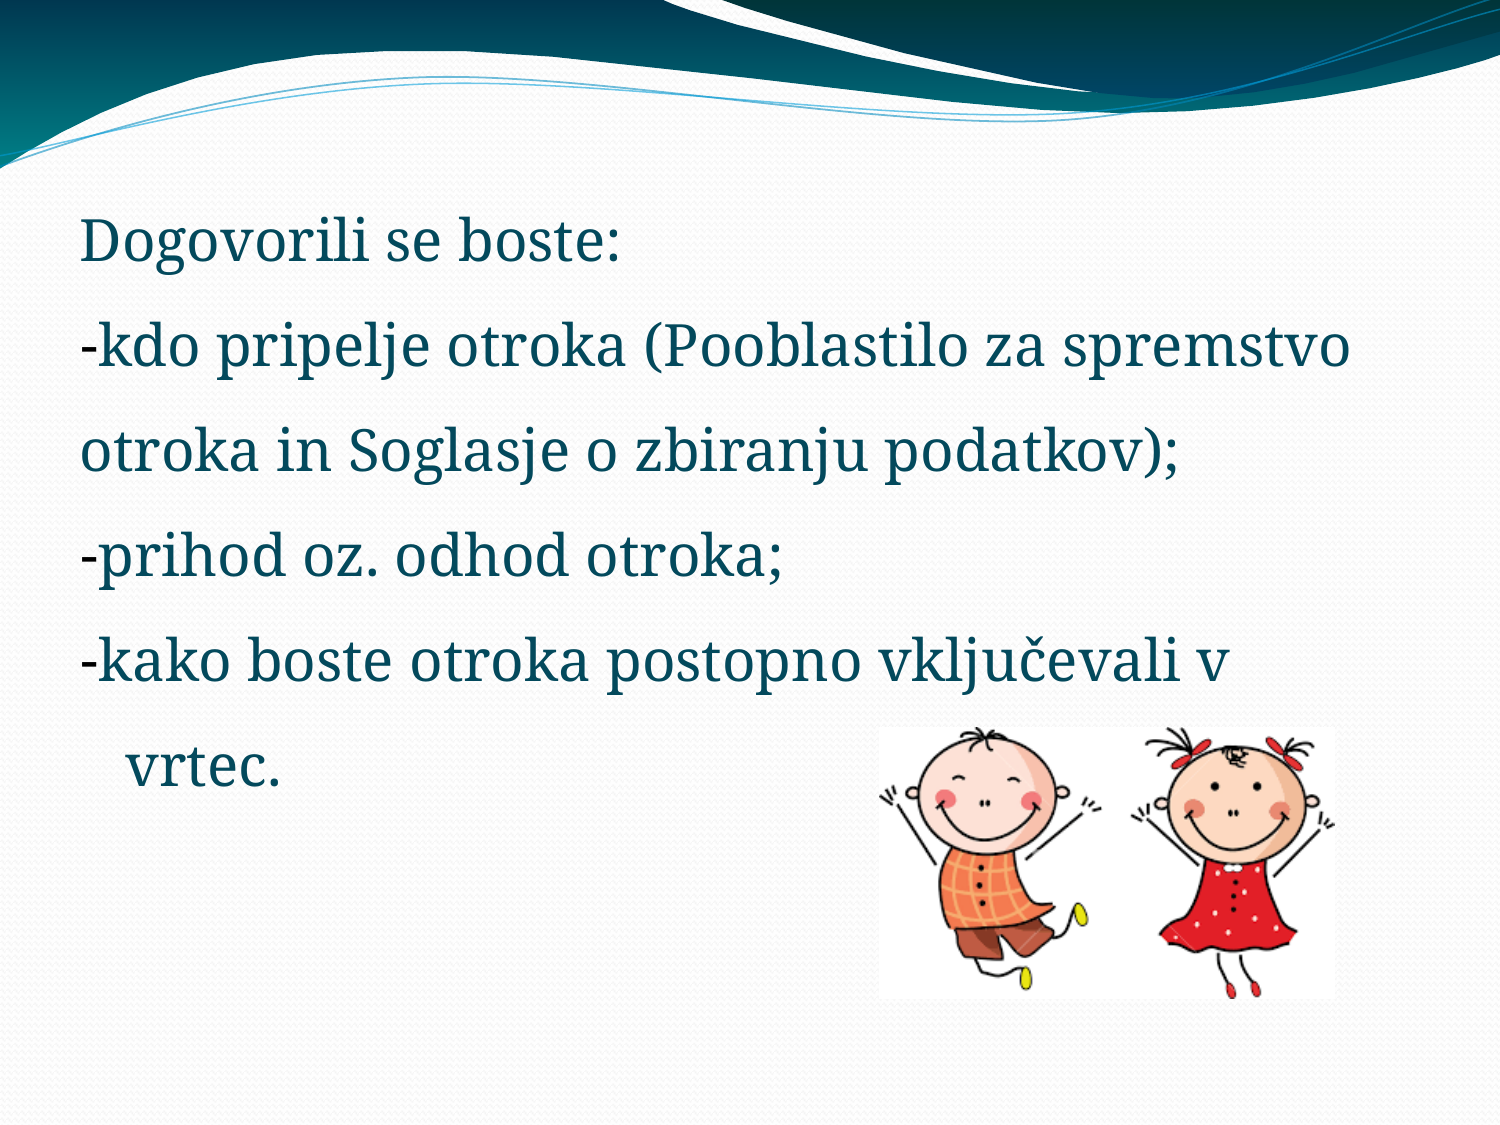

Dogovorili se boste:
kdo pripelje otroka (Pooblastilo za spremstvo otroka in Soglasje o zbiranju podatkov);
prihod oz. odhod otroka;
kako boste otroka postopno vključevali v
 vrtec.